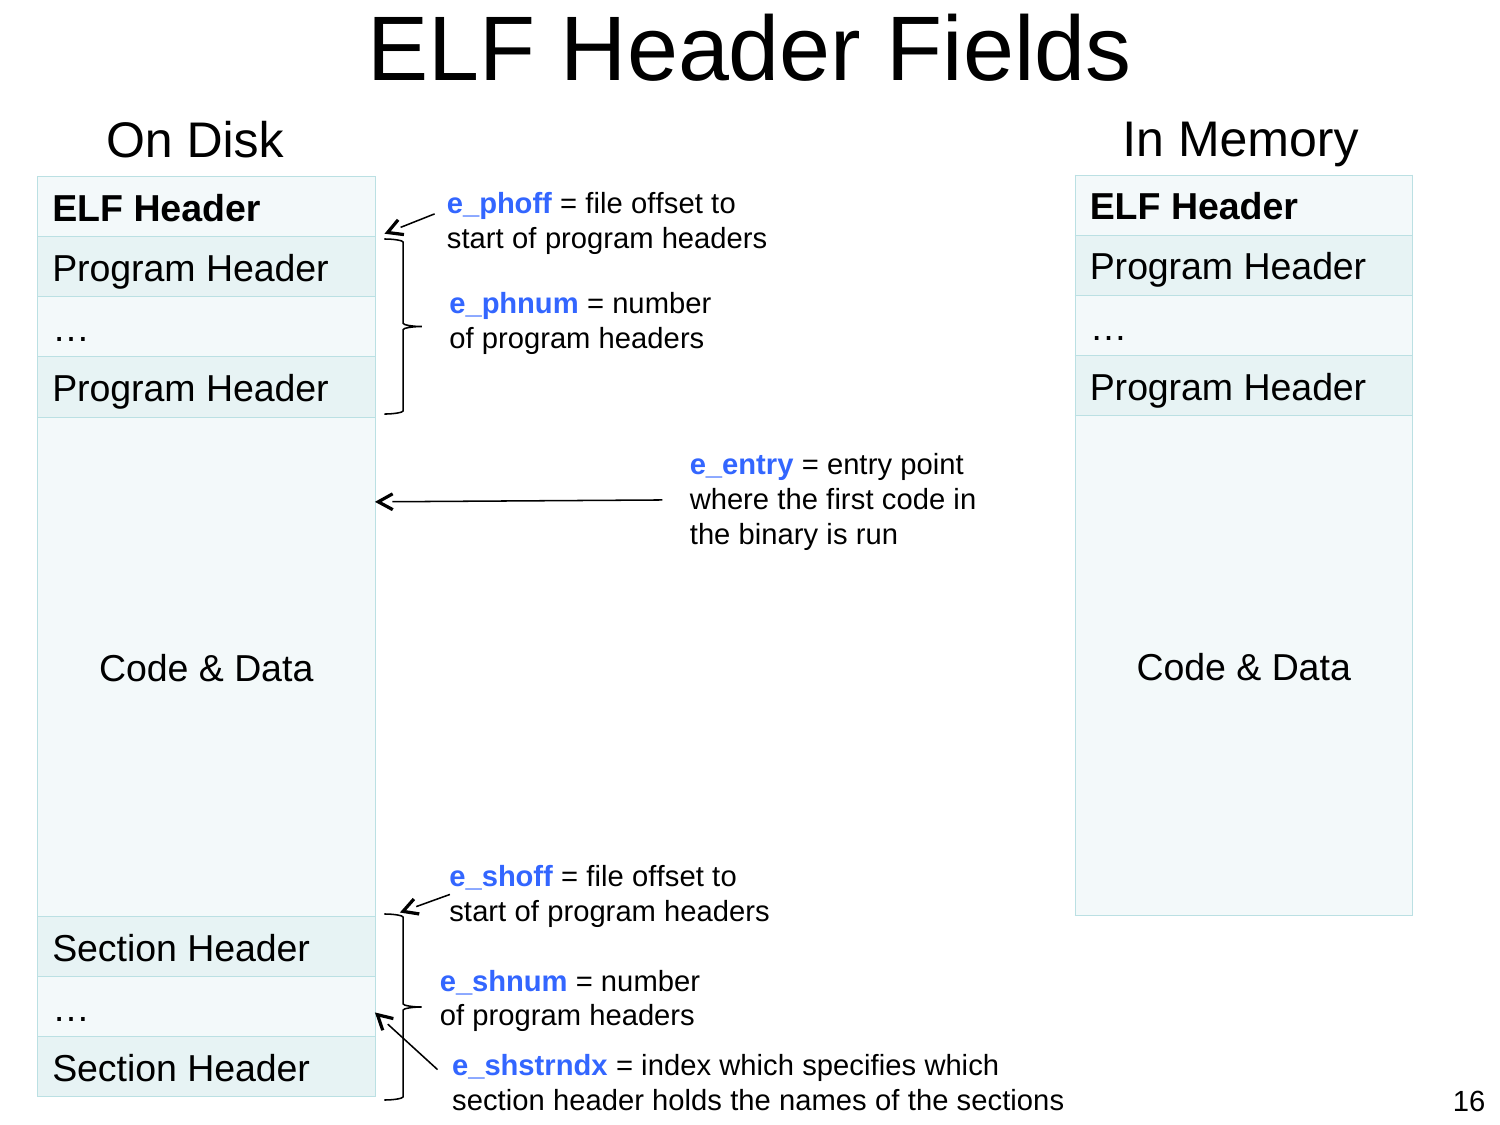

# ELF Header Fields
In Memory
On Disk
| ELF Header |
| --- |
| Program Header |
| … |
| Program Header |
| Code & Data |
| ELF Header |
| --- |
| Program Header |
| … |
| Program Header |
| Code & Data |
| Section Header |
| … |
| Section Header |
e_phoff = file offset to
start of program headers
e_phnum = number
of program headers
e_entry = entry point where the first code in the binary is run
e_shoff = file offset to
start of program headers
e_shnum = number
of program headers
e_shstrndx = index which specifies which section header holds the names of the sections